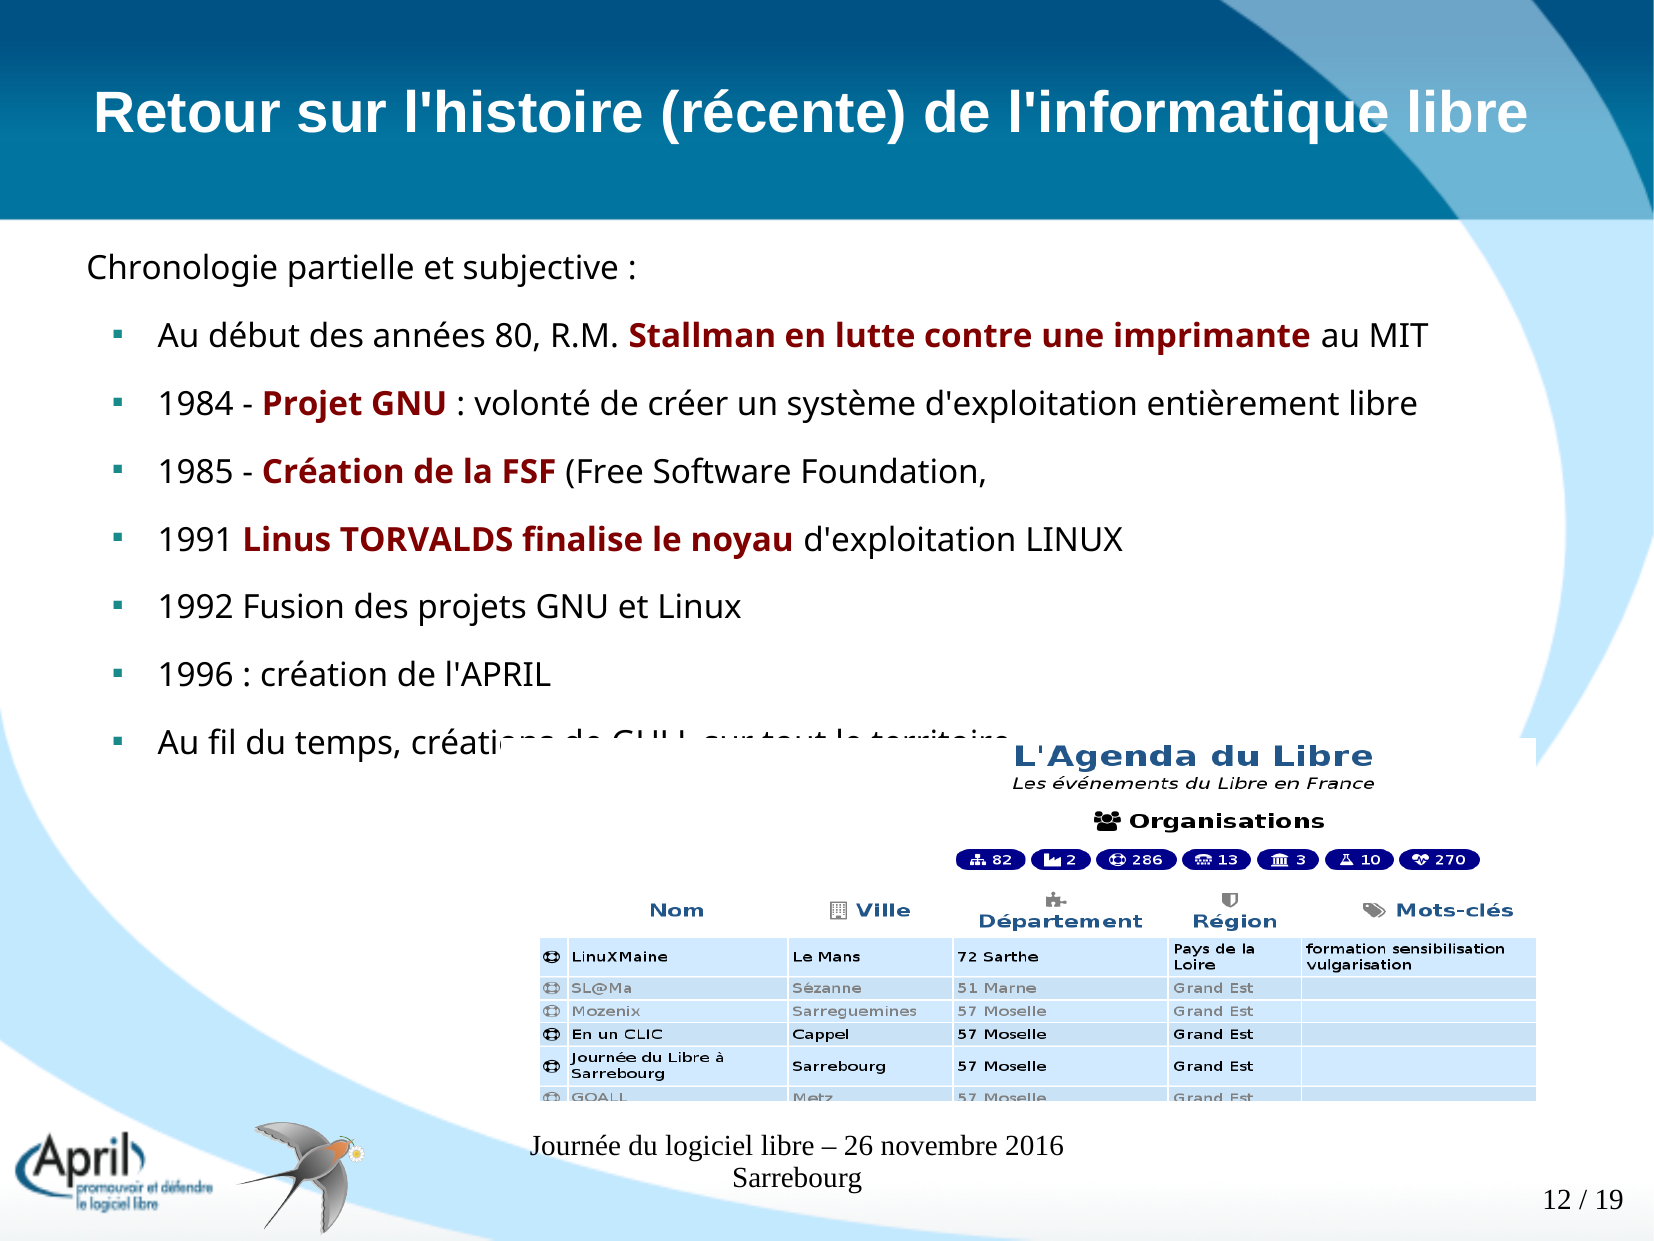

# Retour sur l'histoire (récente) de l'informatique libre
Chronologie partielle et subjective :
 Au début des années 80, R.M. Stallman en lutte contre une imprimante au MIT
 1984 - Projet GNU : volonté de créer un système d'exploitation entièrement libre
 1985 - Création de la FSF (Free Software Foundation,
 1991 Linus TORVALDS finalise le noyau d'exploitation LINUX
 1992 Fusion des projets GNU et Linux
 1996 : création de l'APRIL
 Au fil du temps, créations de GULL sur tout le territoire.
17 novembre 2014 - CNAJEP
12